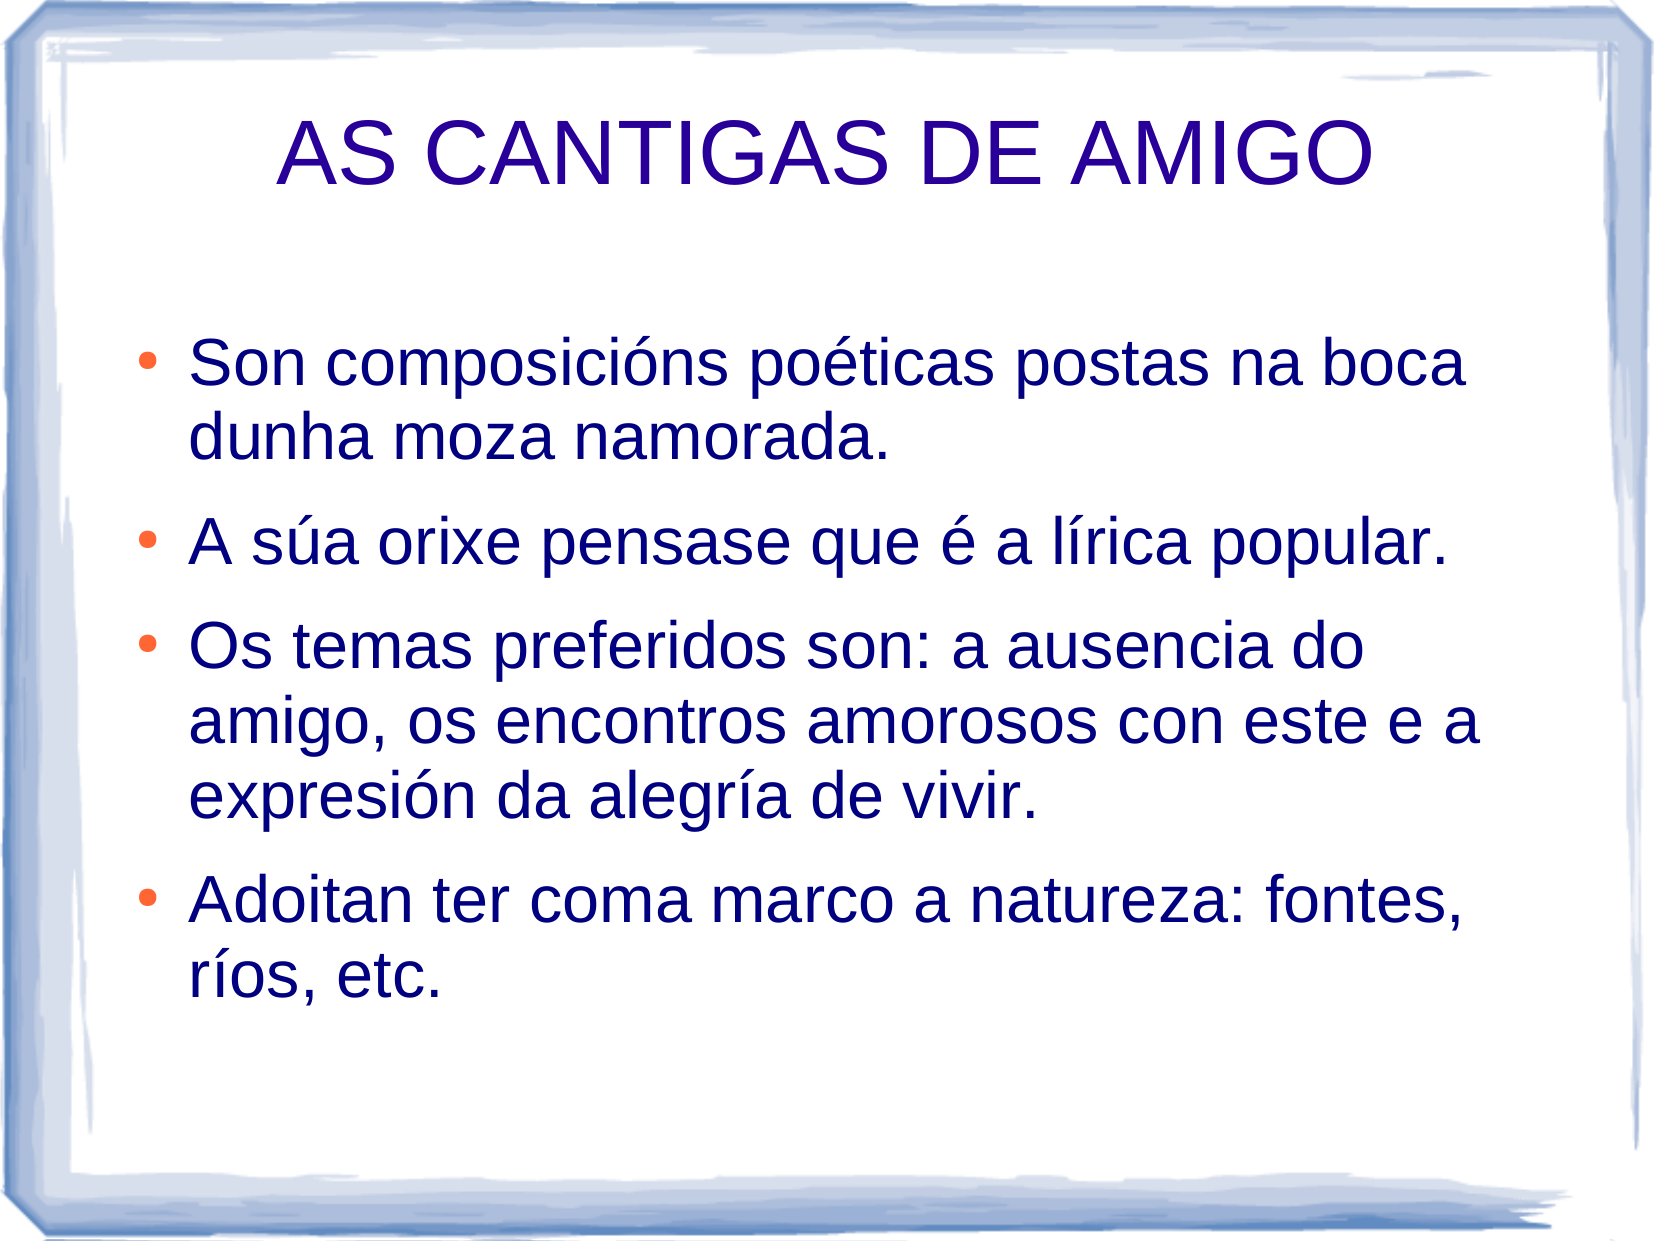

# AS CANTIGAS DE AMIGO
Son composicións poéticas postas na boca dunha moza namorada.
A súa orixe pensase que é a lírica popular.
Os temas preferidos son: a ausencia do amigo, os encontros amorosos con este e a expresión da alegría de vivir.
Adoitan ter coma marco a natureza: fontes, ríos, etc.